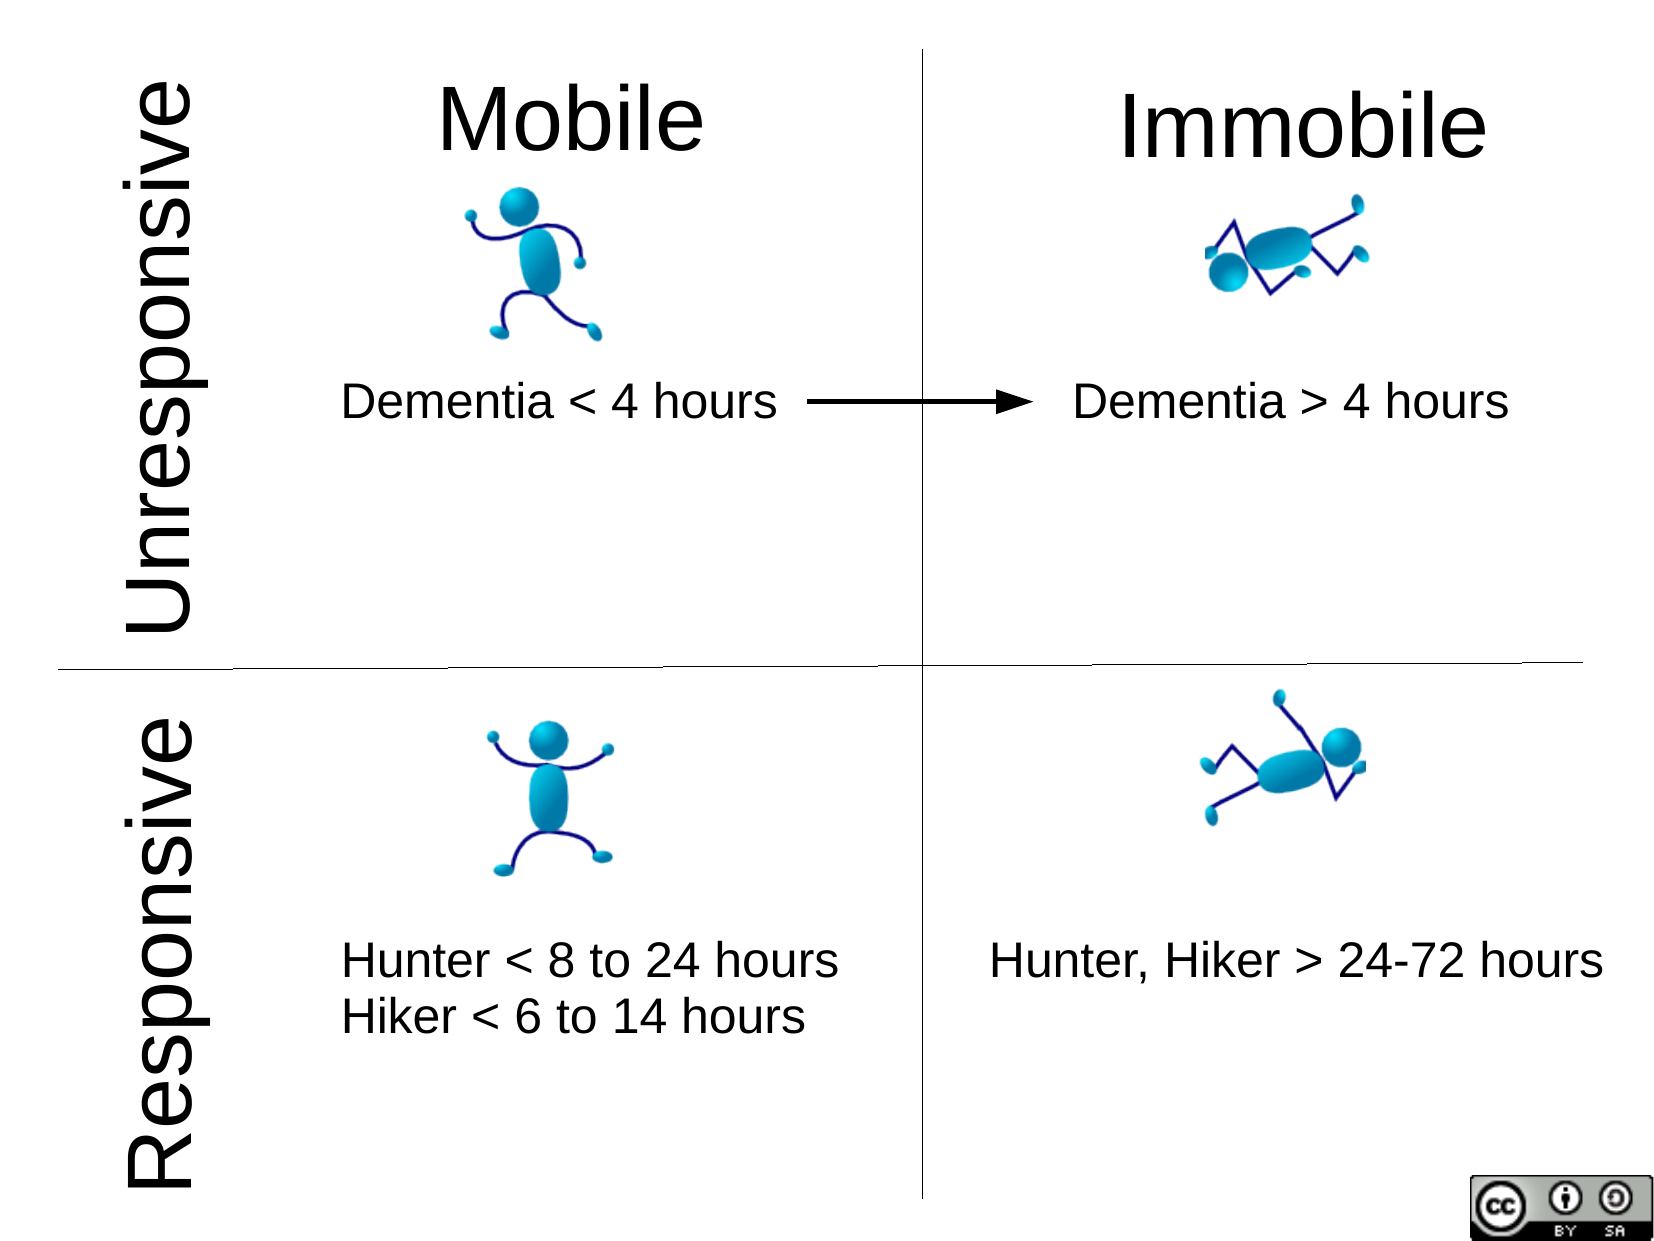

Mobile
Immobile
Unresponsive
Dementia < 4 hours
Dementia > 4 hours
Responsive
Hunter, Hiker > 24-72 hours
Hunter < 8 to 24 hours
Hiker < 6 to 14 hours